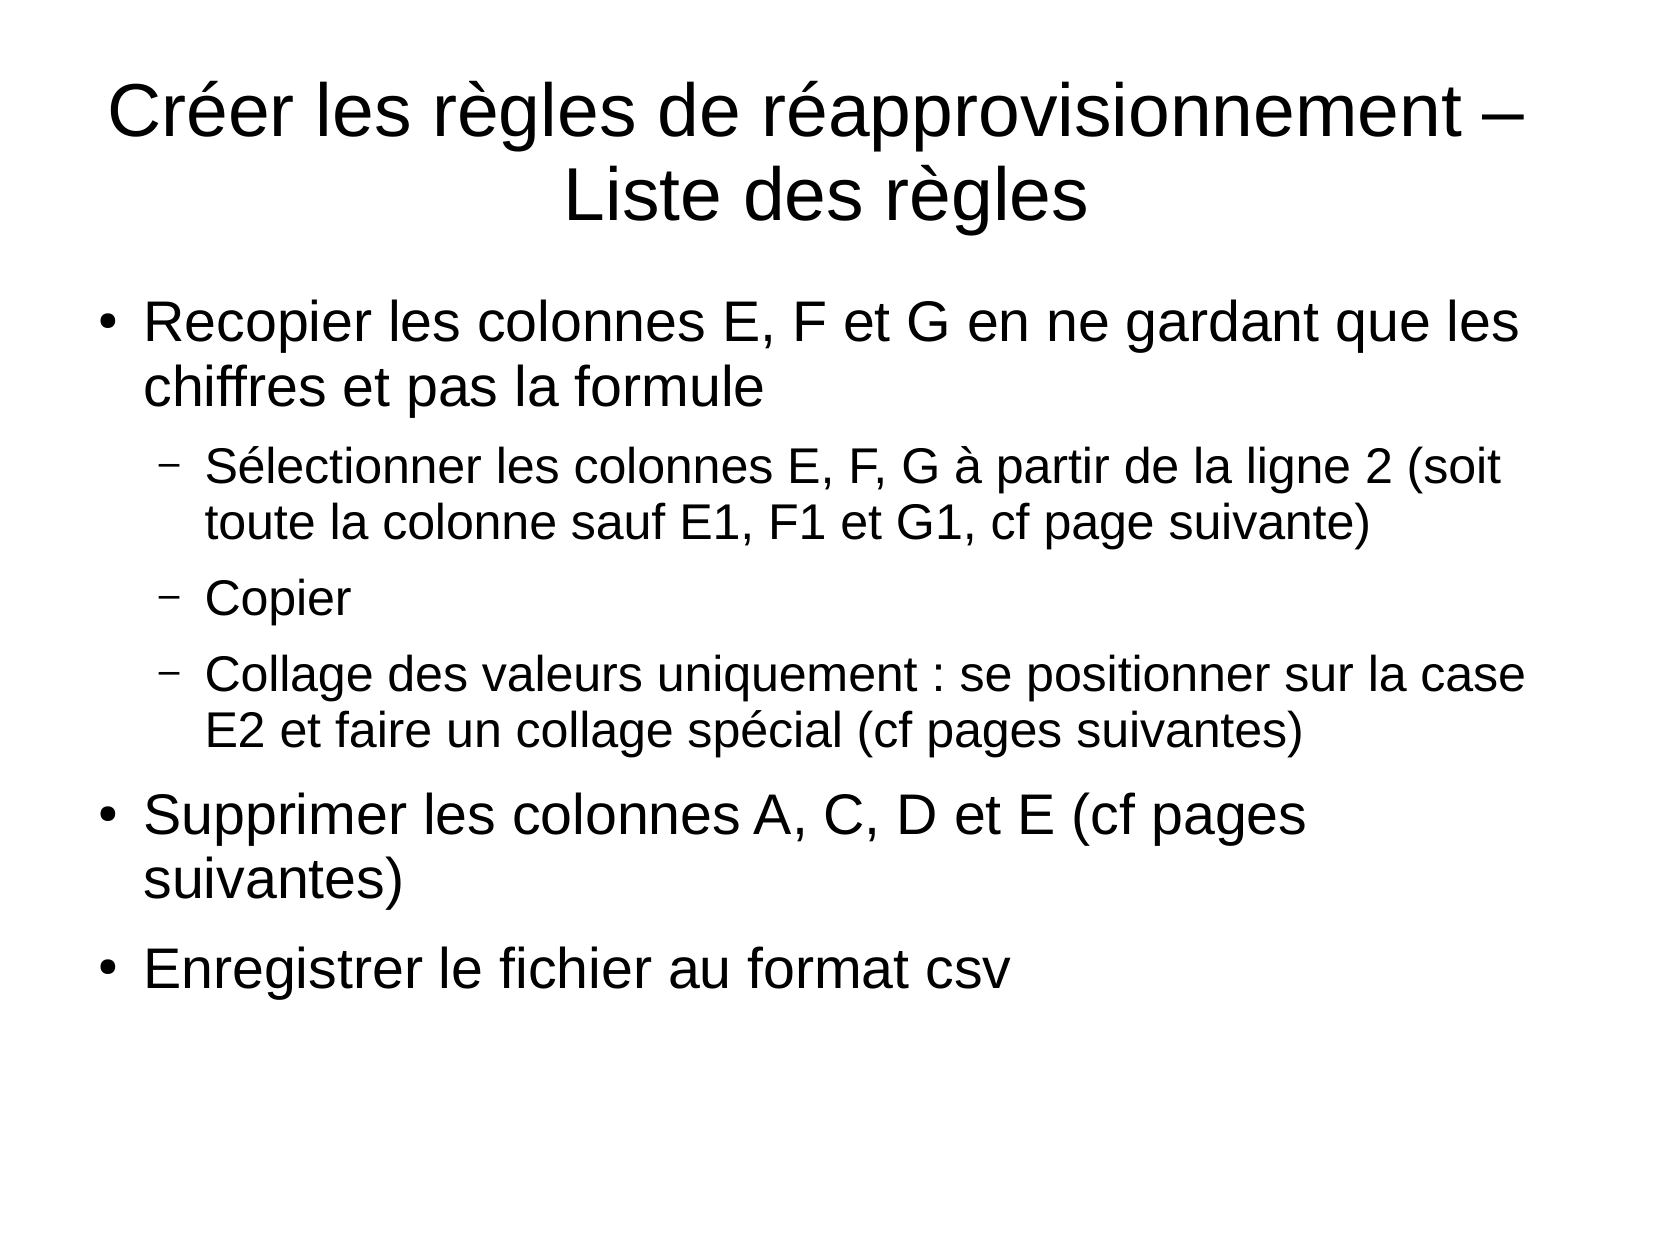

# Créer les règles de réapprovisionnement – Liste des règles
Recopier les colonnes E, F et G en ne gardant que les chiffres et pas la formule
Sélectionner les colonnes E, F, G à partir de la ligne 2 (soit toute la colonne sauf E1, F1 et G1, cf page suivante)
Copier
Collage des valeurs uniquement : se positionner sur la case E2 et faire un collage spécial (cf pages suivantes)
Supprimer les colonnes A, C, D et E (cf pages suivantes)
Enregistrer le fichier au format csv